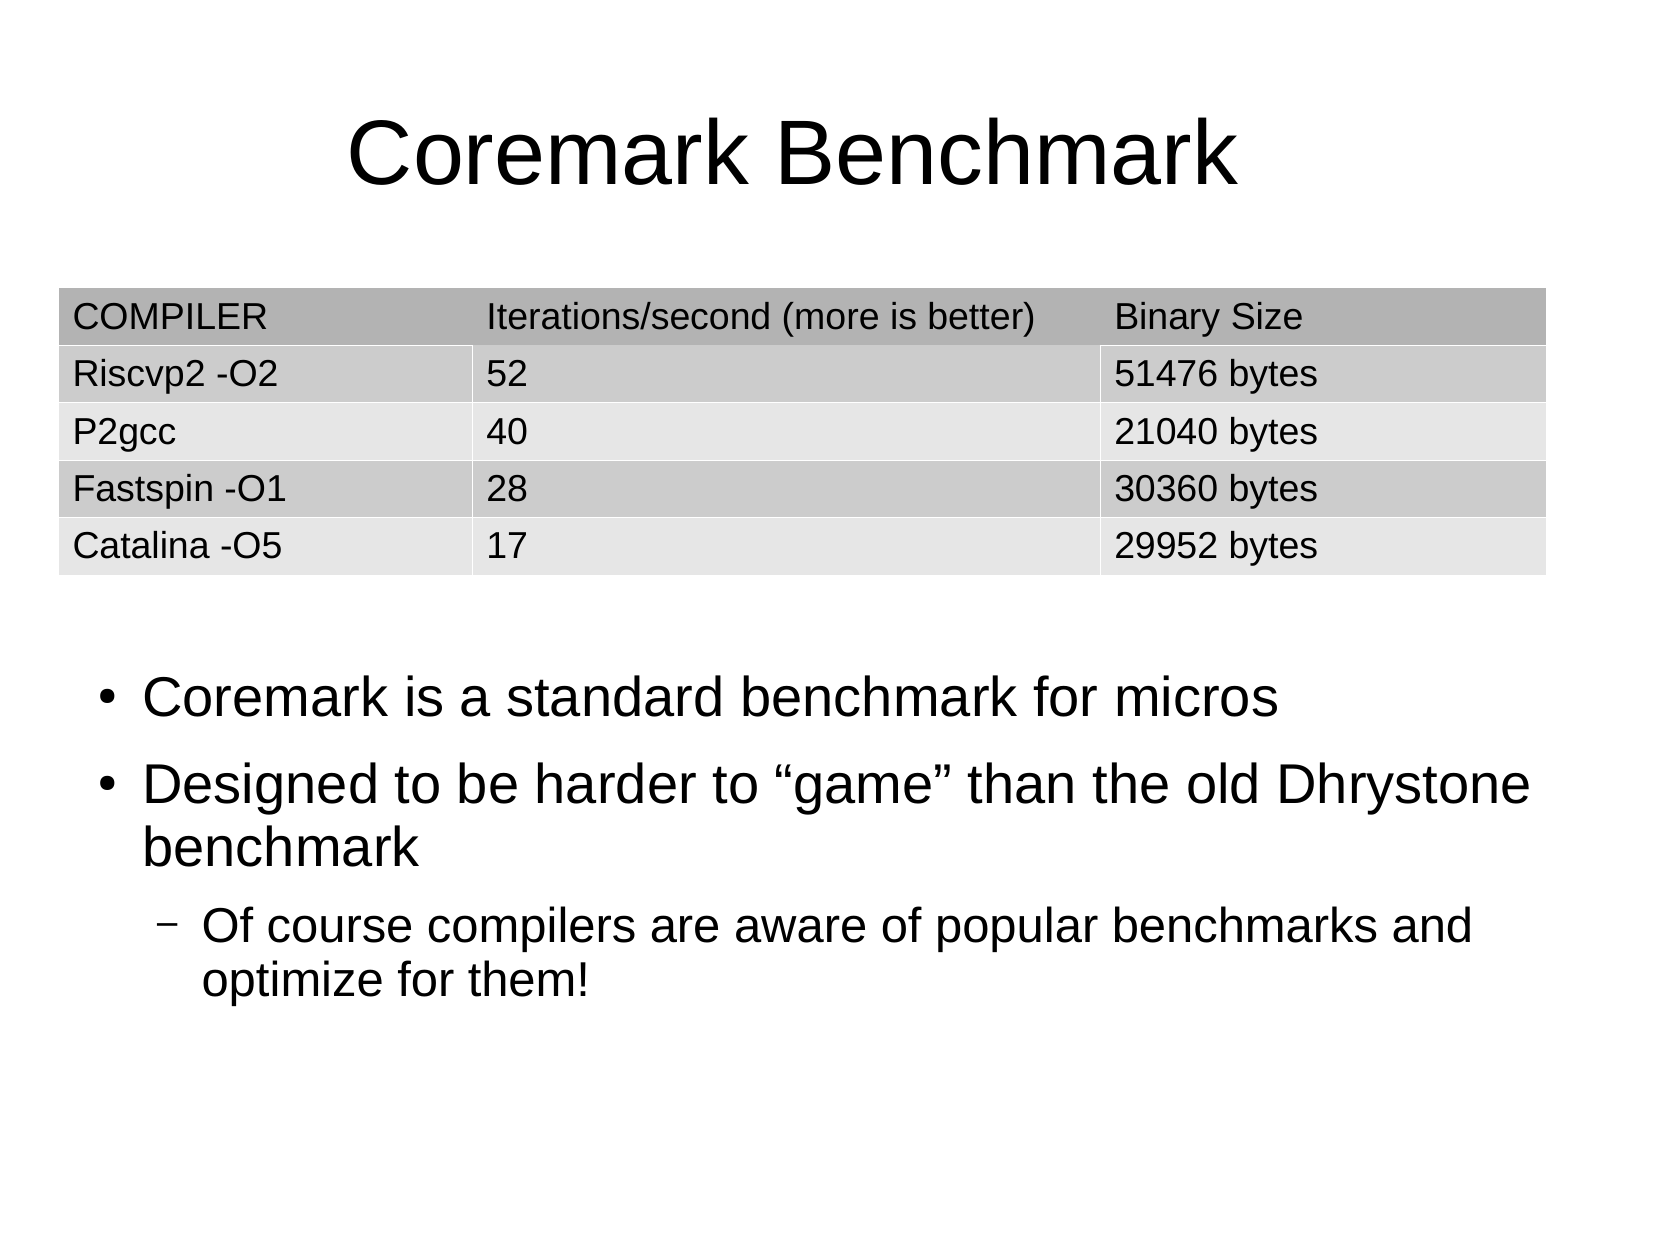

# Coremark Benchmark
| COMPILER | Iterations/second (more is better) | Binary Size |
| --- | --- | --- |
| Riscvp2 -O2 | 52 | 51476 bytes |
| P2gcc | 40 | 21040 bytes |
| Fastspin -O1 | 28 | 30360 bytes |
| Catalina -O5 | 17 | 29952 bytes |
Coremark is a standard benchmark for micros
Designed to be harder to “game” than the old Dhrystone benchmark
Of course compilers are aware of popular benchmarks and optimize for them!